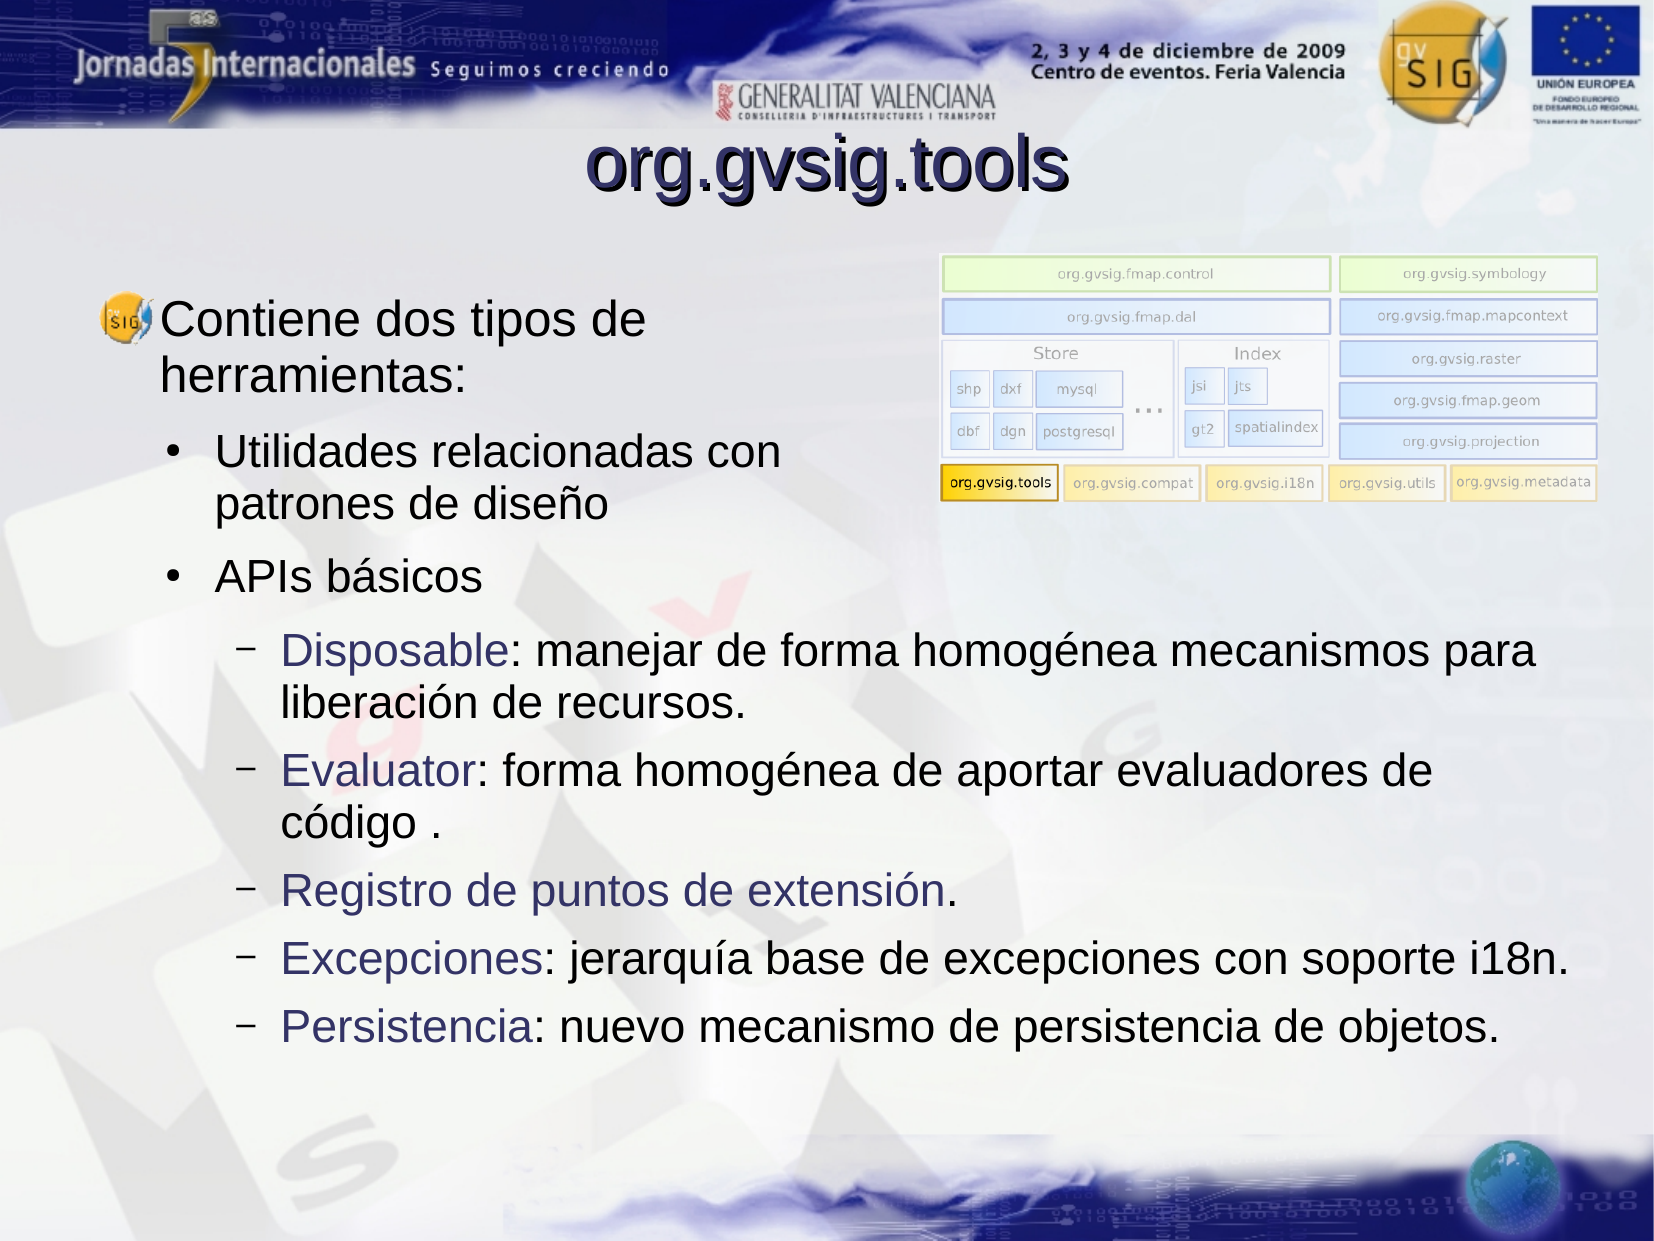

# org.gvsig.tools
Contiene dos tipos de
herramientas:
Utilidades relacionadas con
patrones de diseño
APIs básicos
Disposable: manejar de forma homogénea mecanismos para liberación de recursos.
Evaluator: forma homogénea de aportar evaluadores de código .
Registro de puntos de extensión.
Excepciones: jerarquía base de excepciones con soporte i18n.
Persistencia: nuevo mecanismo de persistencia de objetos.